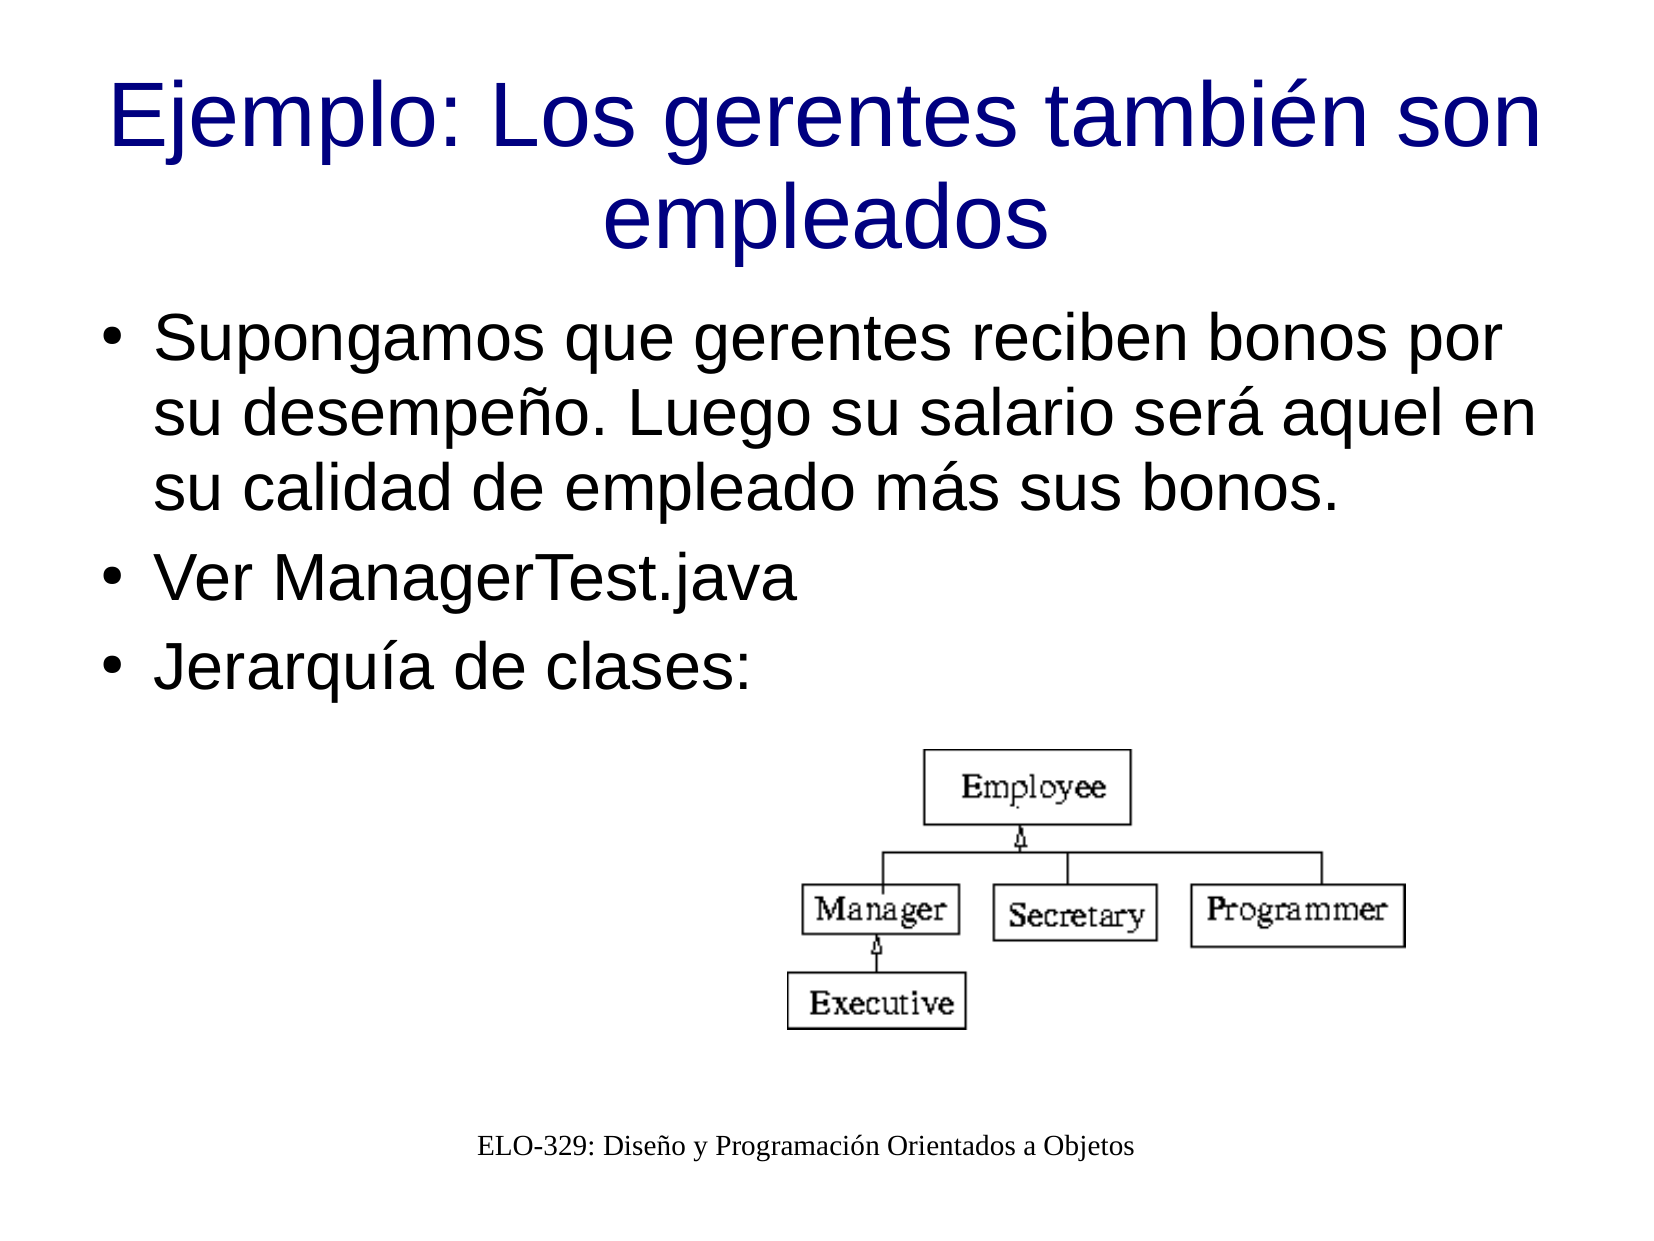

# Ejemplo: Los gerentes también son empleados
Supongamos que gerentes reciben bonos por su desempeño. Luego su salario será aquel en su calidad de empleado más sus bonos.
Ver ManagerTest.java
Jerarquía de clases: